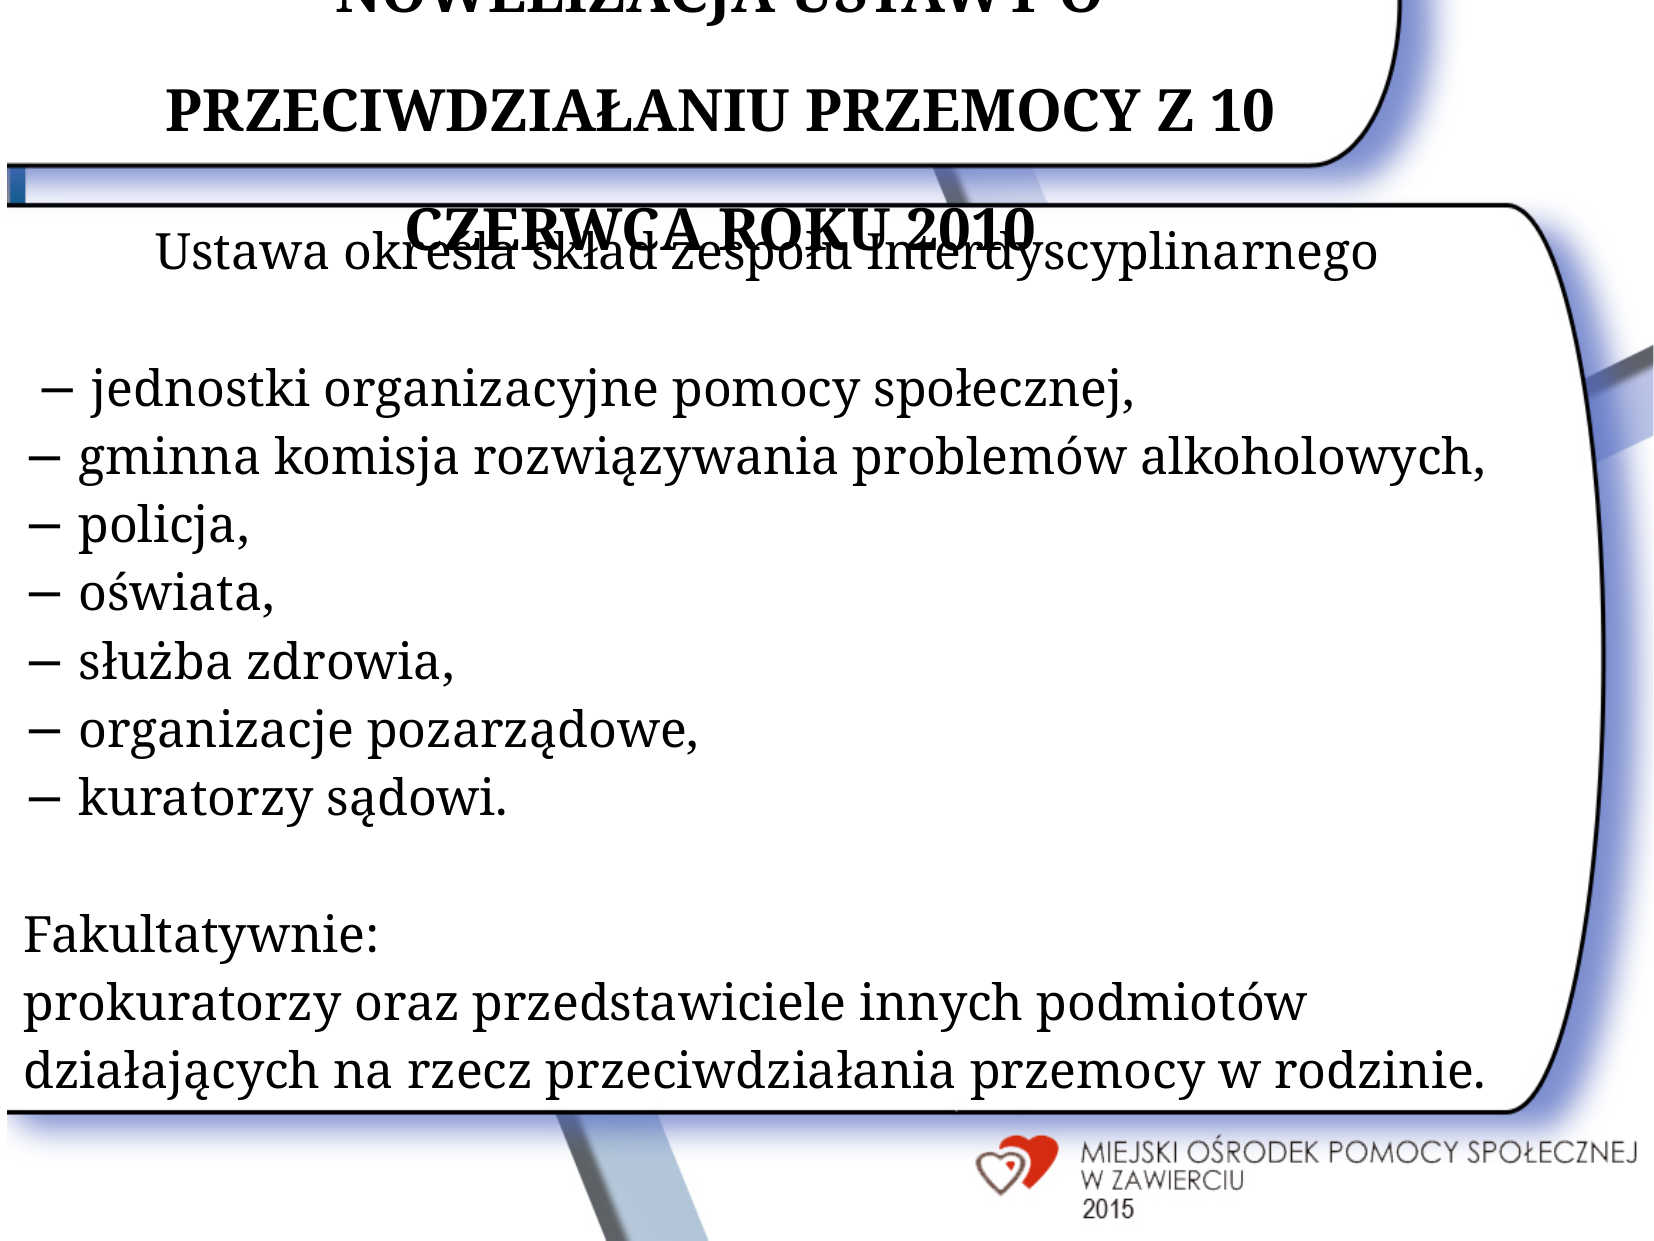

# NOWELIZACJA USTAWY O PRZECIWDZIAŁANIU PRZEMOCY Z 10 CZERWCA ROKU 2010
Ustawa określa skład zespołu Interdyscyplinarnego
 − jednostki organizacyjne pomocy społecznej,
− gminna komisja rozwiązywania problemów alkoholowych,
− policja,
− oświata,
− służba zdrowia,
− organizacje pozarządowe,
− kuratorzy sądowi.
Fakultatywnie:
prokuratorzy oraz przedstawiciele innych podmiotów działających na rzecz przeciwdziałania przemocy w rodzinie.